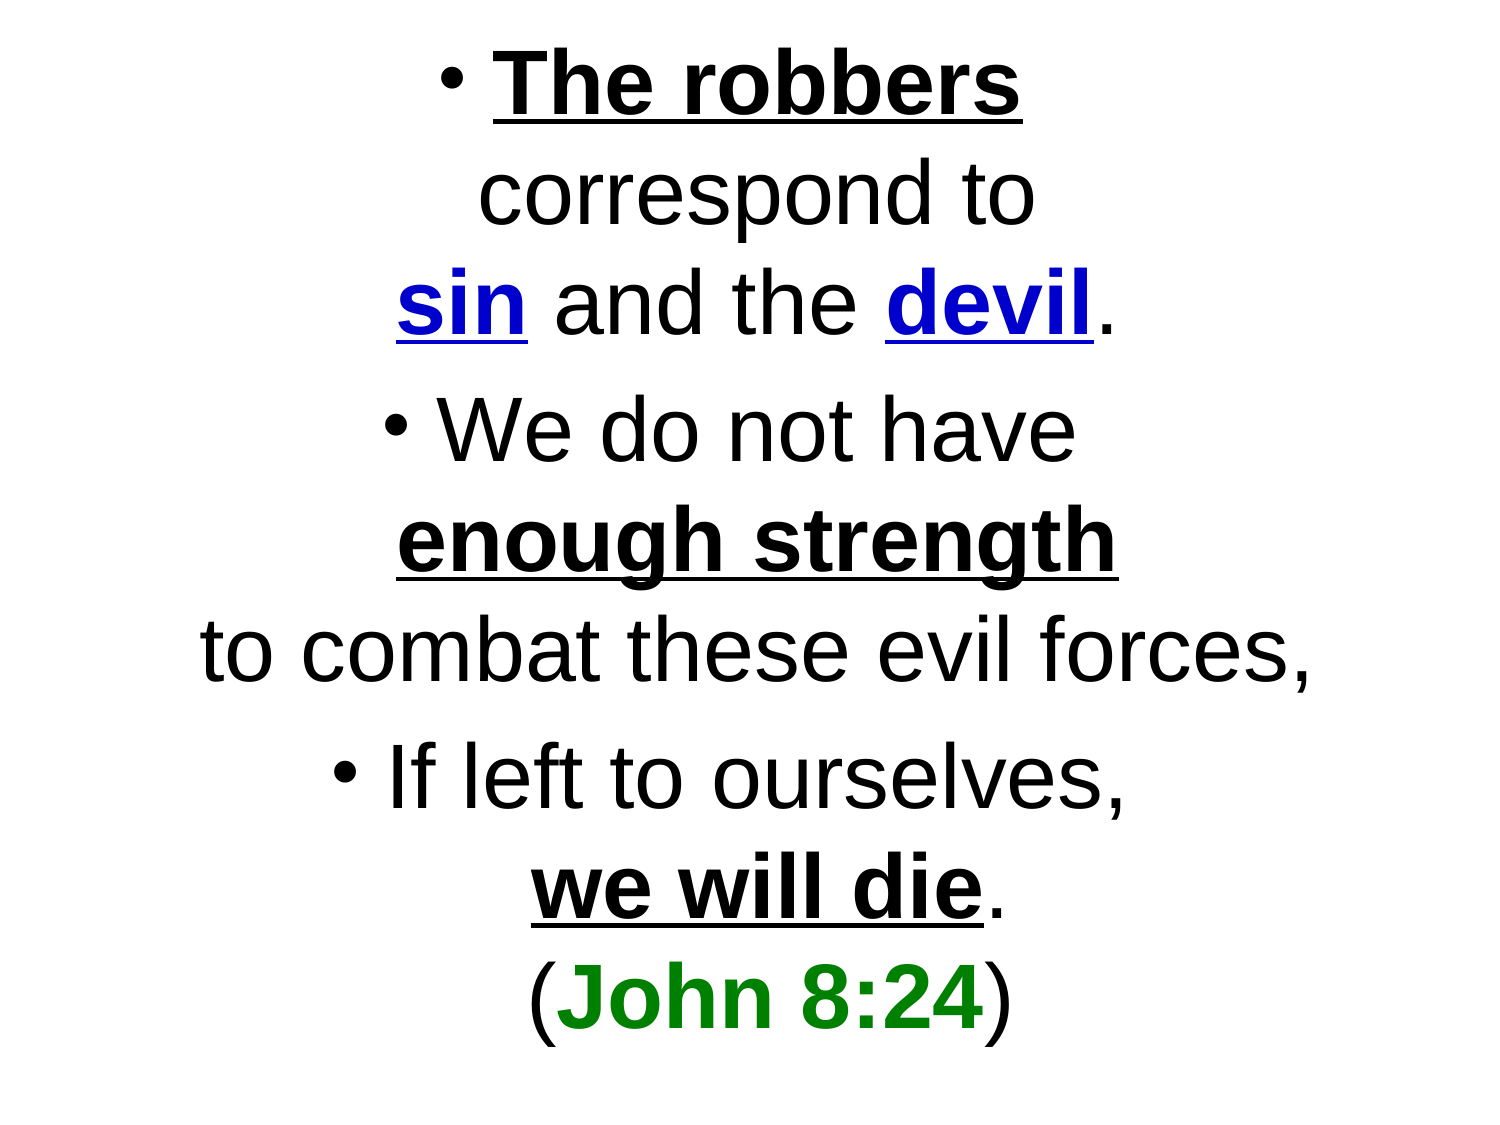

# The robbers correspond to sin and the devil.
We do not have
enough strength
to combat these evil forces,
If left to ourselves,
we will die.
(John 8:24)
42